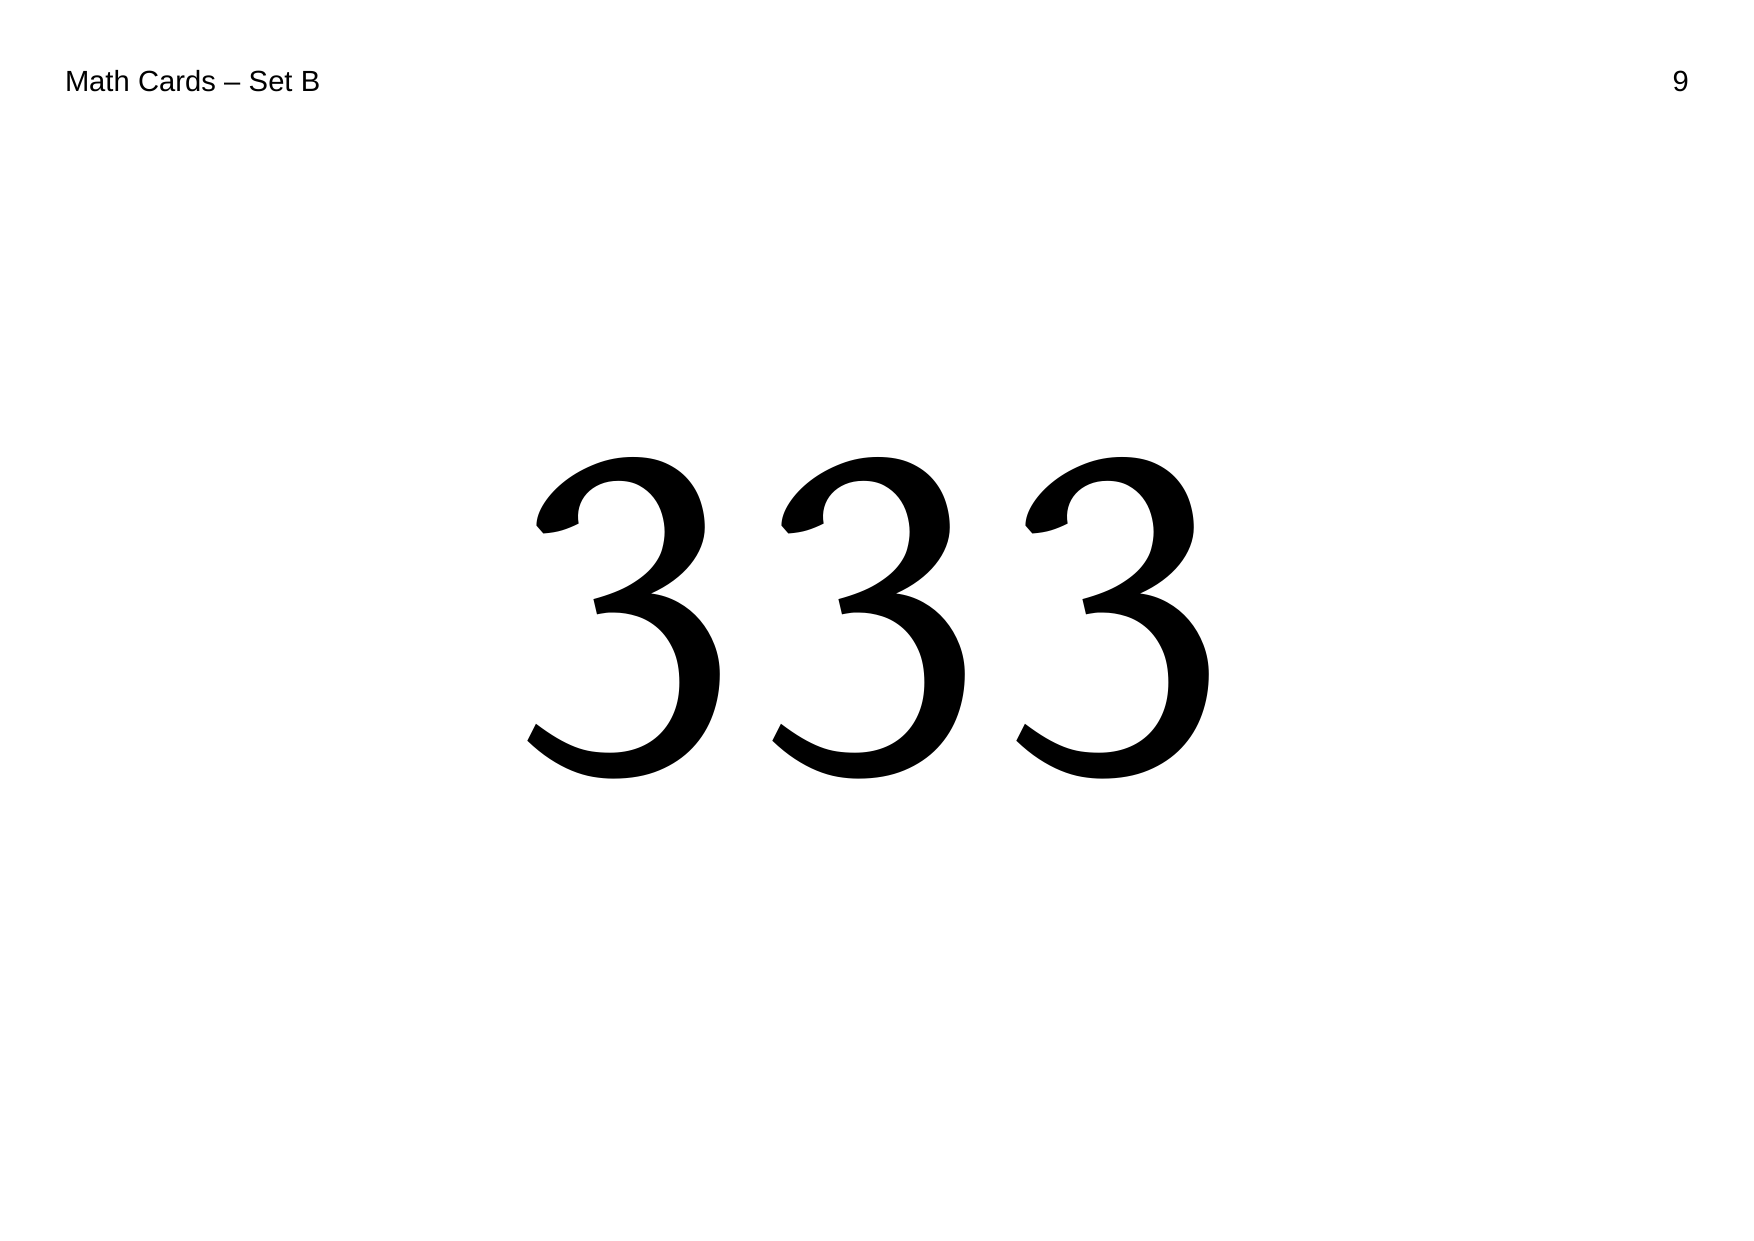

Math Cards – Set B
9
333